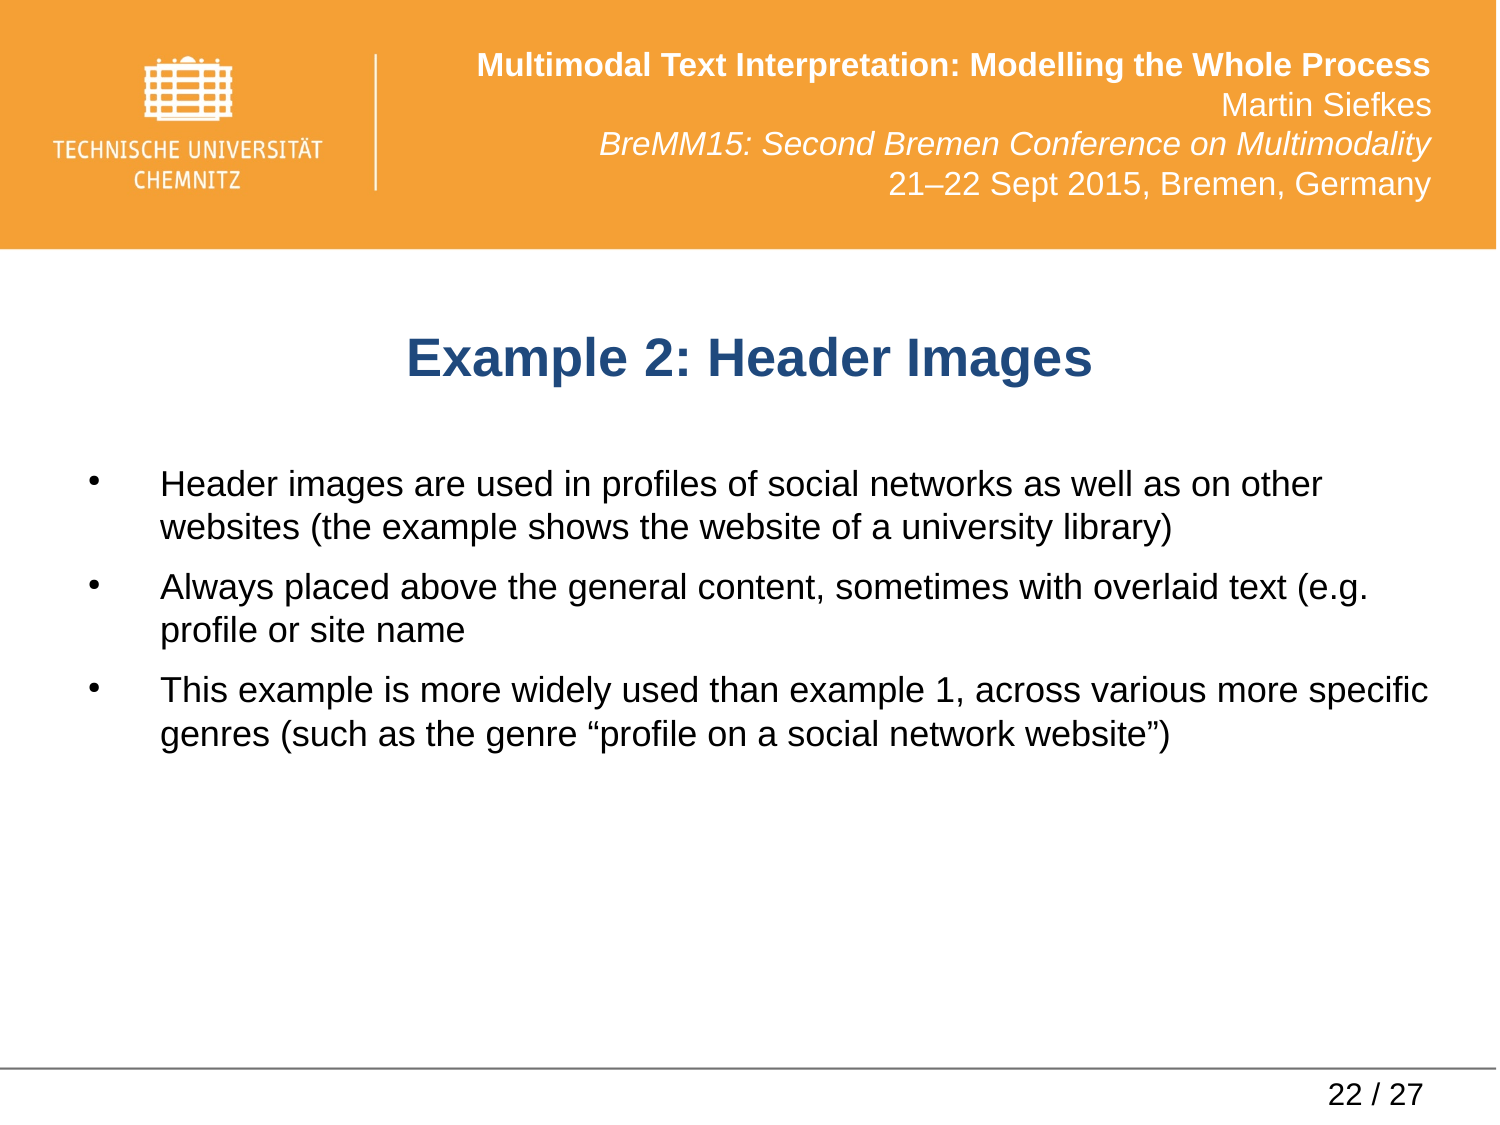

#
Example 2: Header Images
 	Header images are used in profiles of social networks as well as on other websites (the example shows the website of a university library)
 	Always placed above the general content, sometimes with overlaid text (e.g. profile or site name
	This example is more widely used than example 1, across various more specific genres (such as the genre “profile on a social network website”)